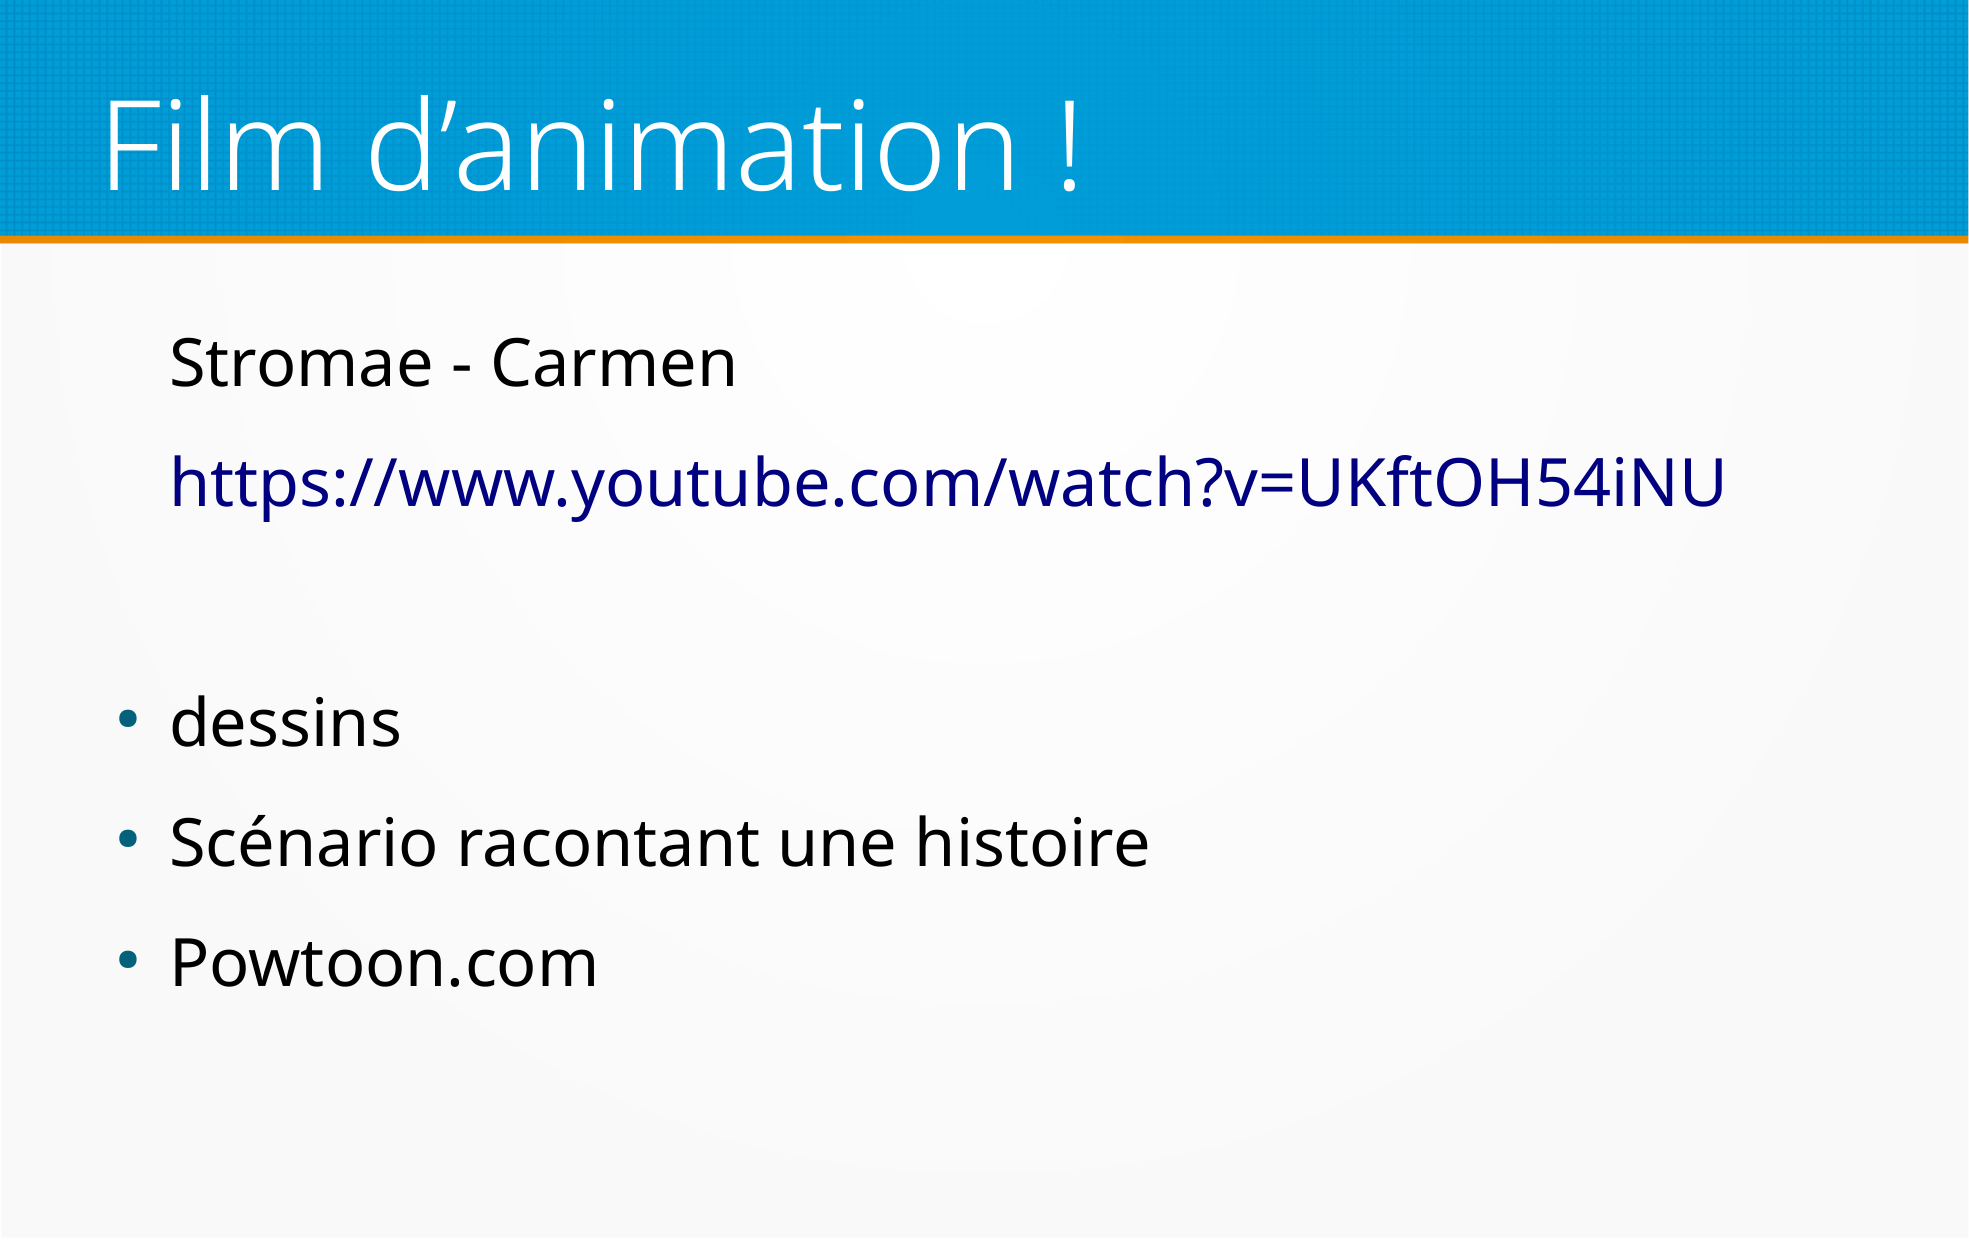

# Film d’animation !
Stromae - Carmen
https://www.youtube.com/watch?v=UKftOH54iNU
dessins
Scénario racontant une histoire
Powtoon.com